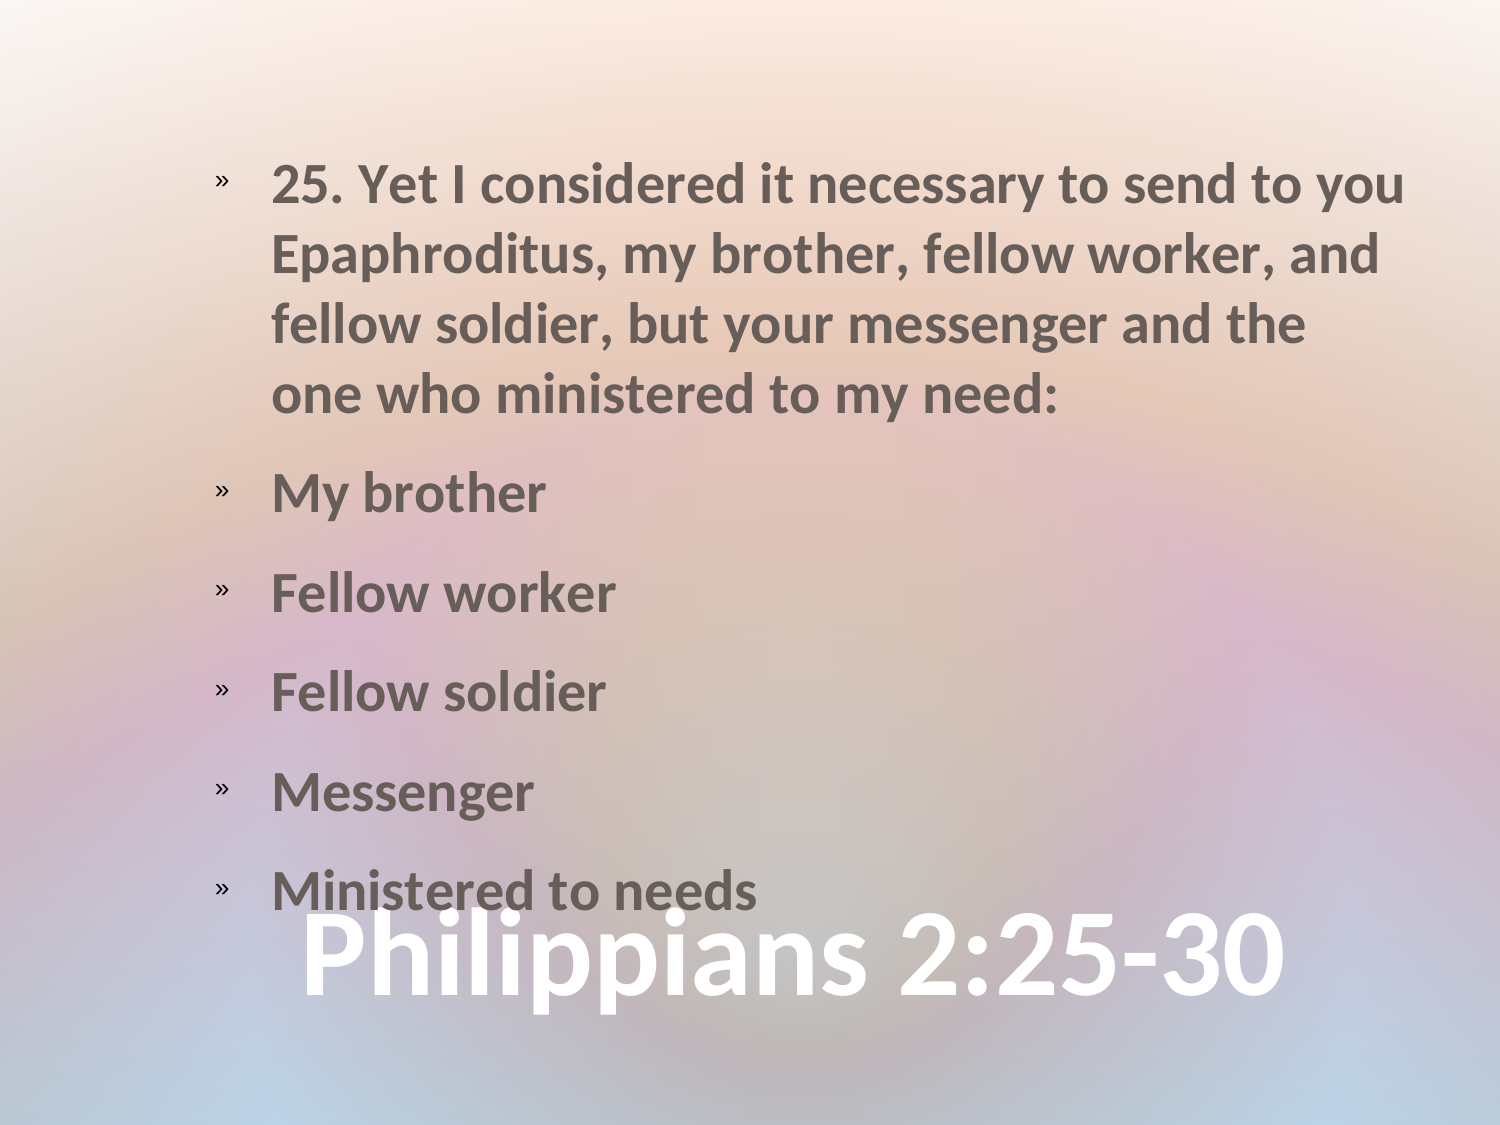

25. Yet I considered it necessary to send to you Epaphroditus, my brother, fellow worker, and fellow soldier, but your messenger and the one who ministered to my need:
My brother
Fellow worker
Fellow soldier
Messenger
Ministered to needs
# Philippians 2:25-30